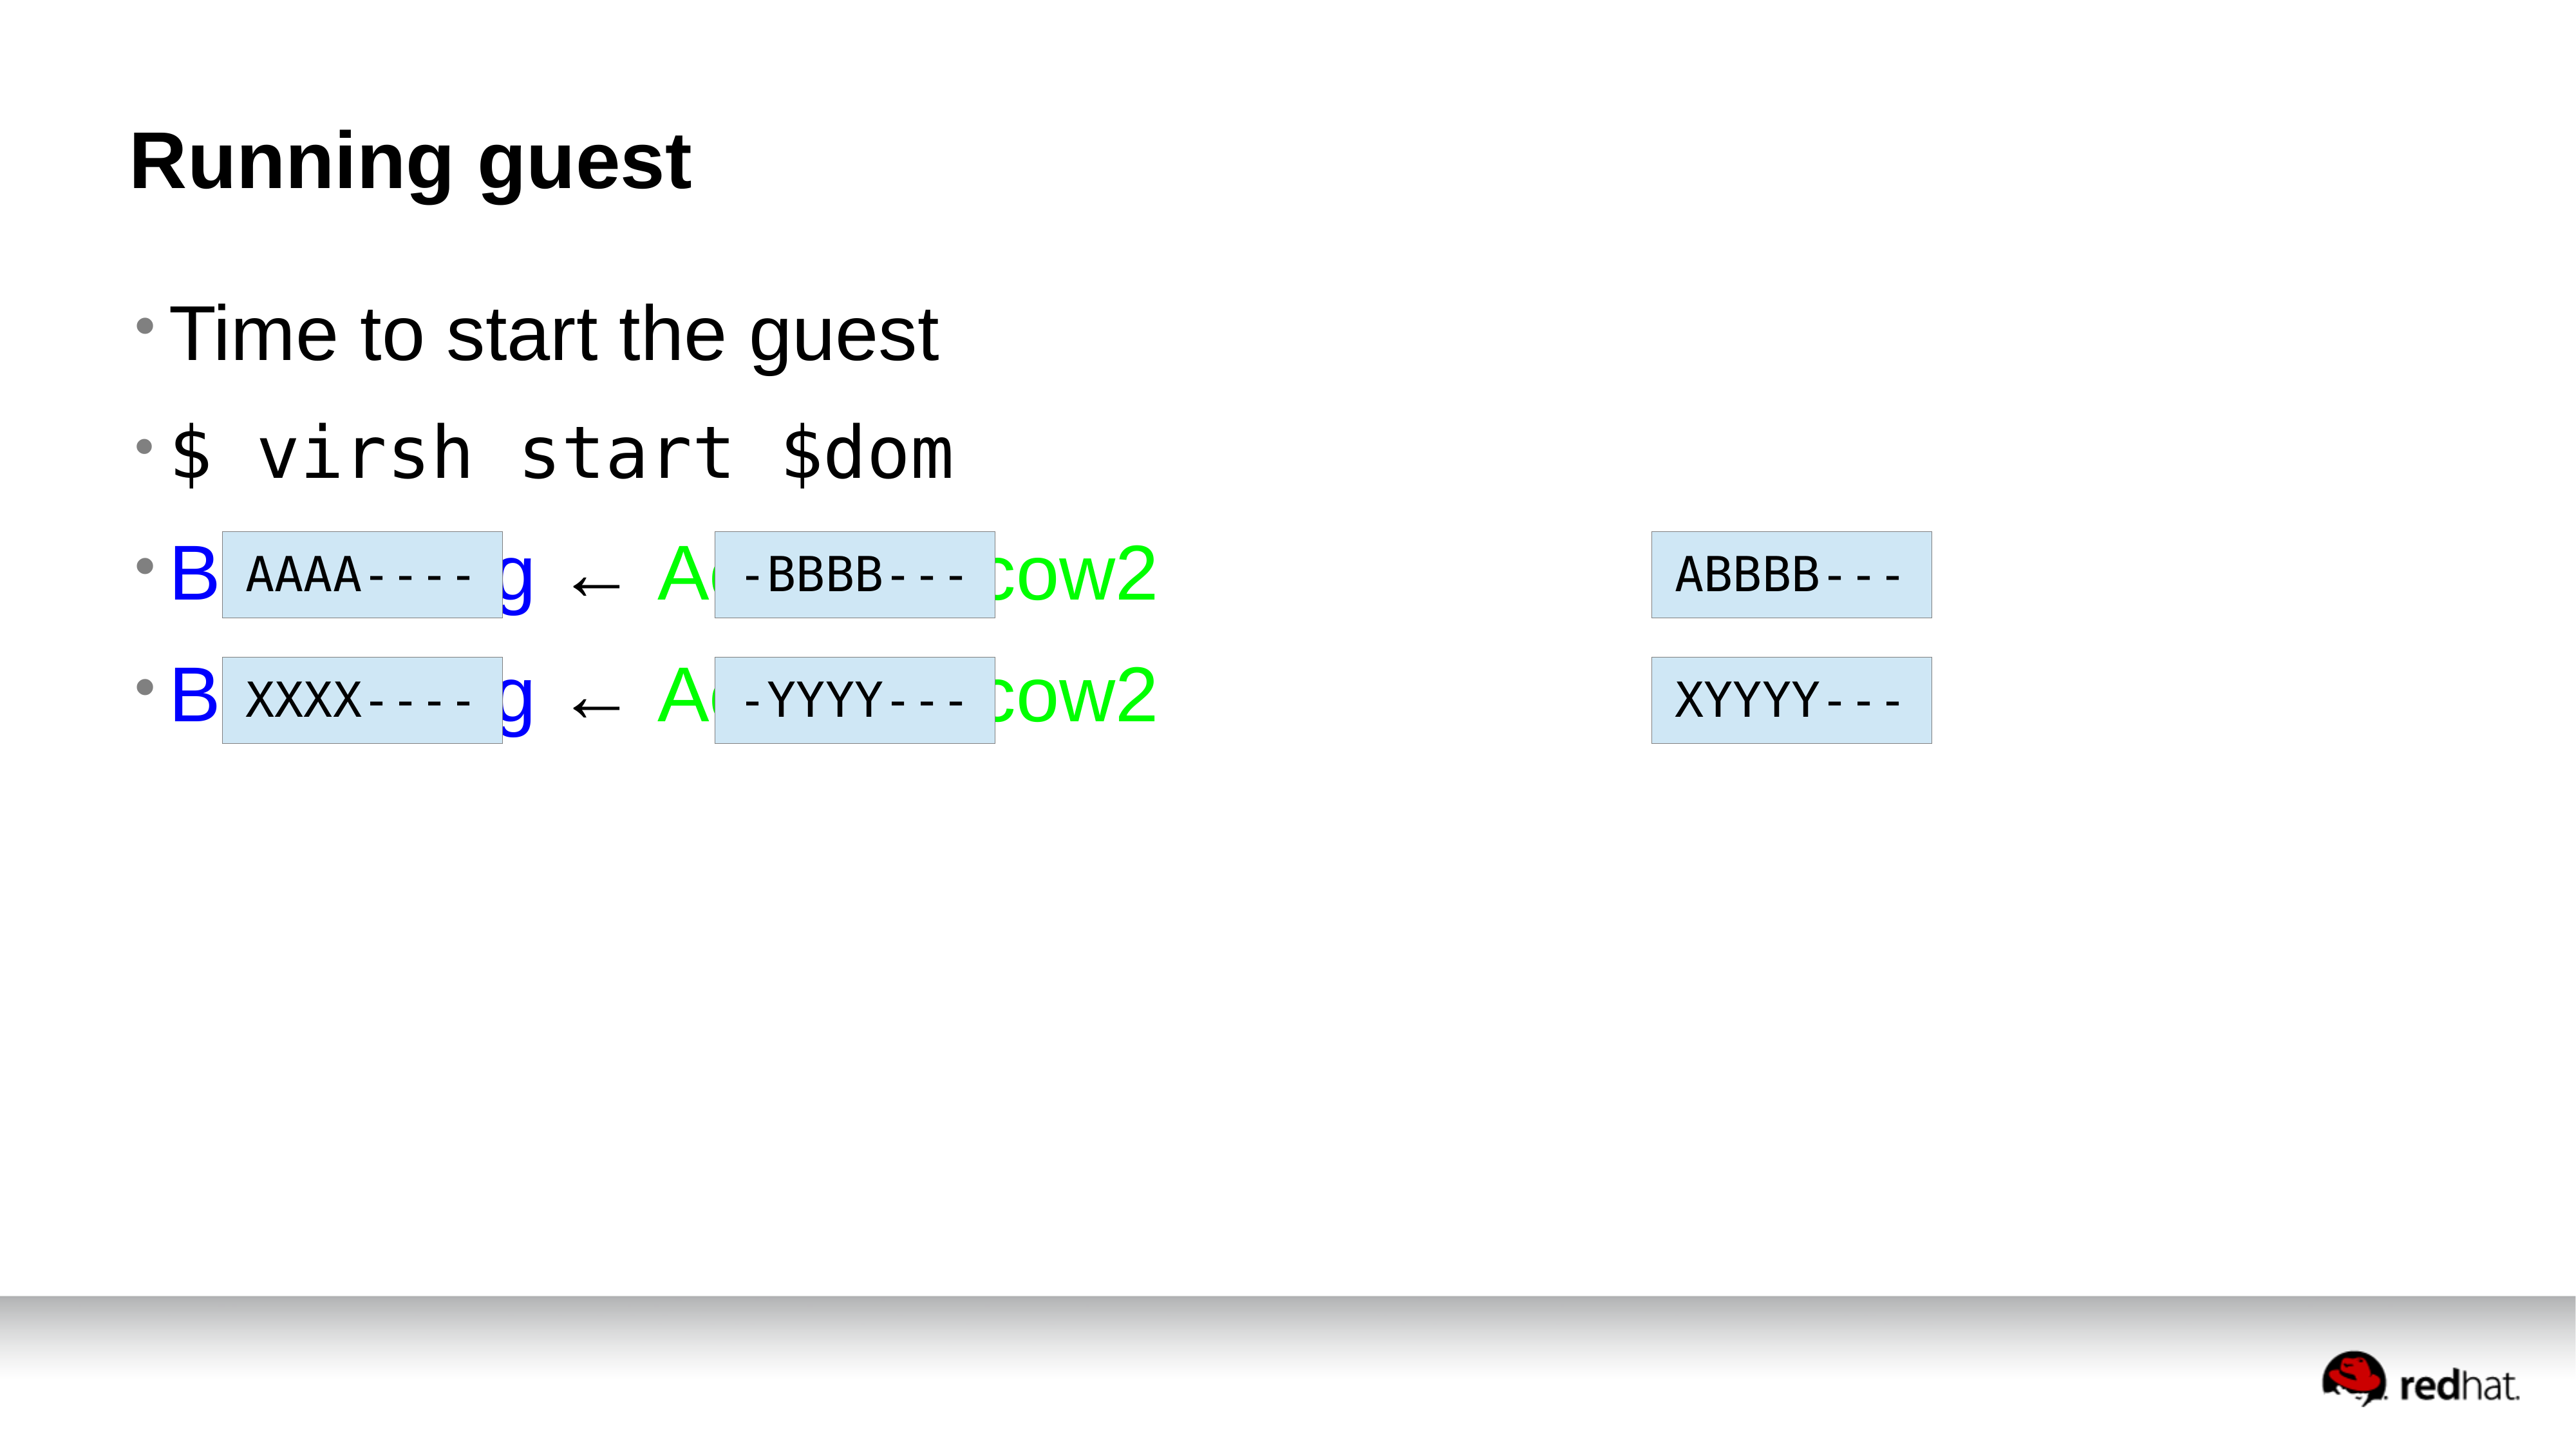

# Running guest
Time to start the guest
$ virsh start $dom
Base1.img ← Active1.qcow2
Base2.img ← Active2.qcow2
AAAA----
--------
-BBBB---
AAAA----
ABBBB---
XXXX----
--------
-YYYY---
XXXX----
XYYYY---